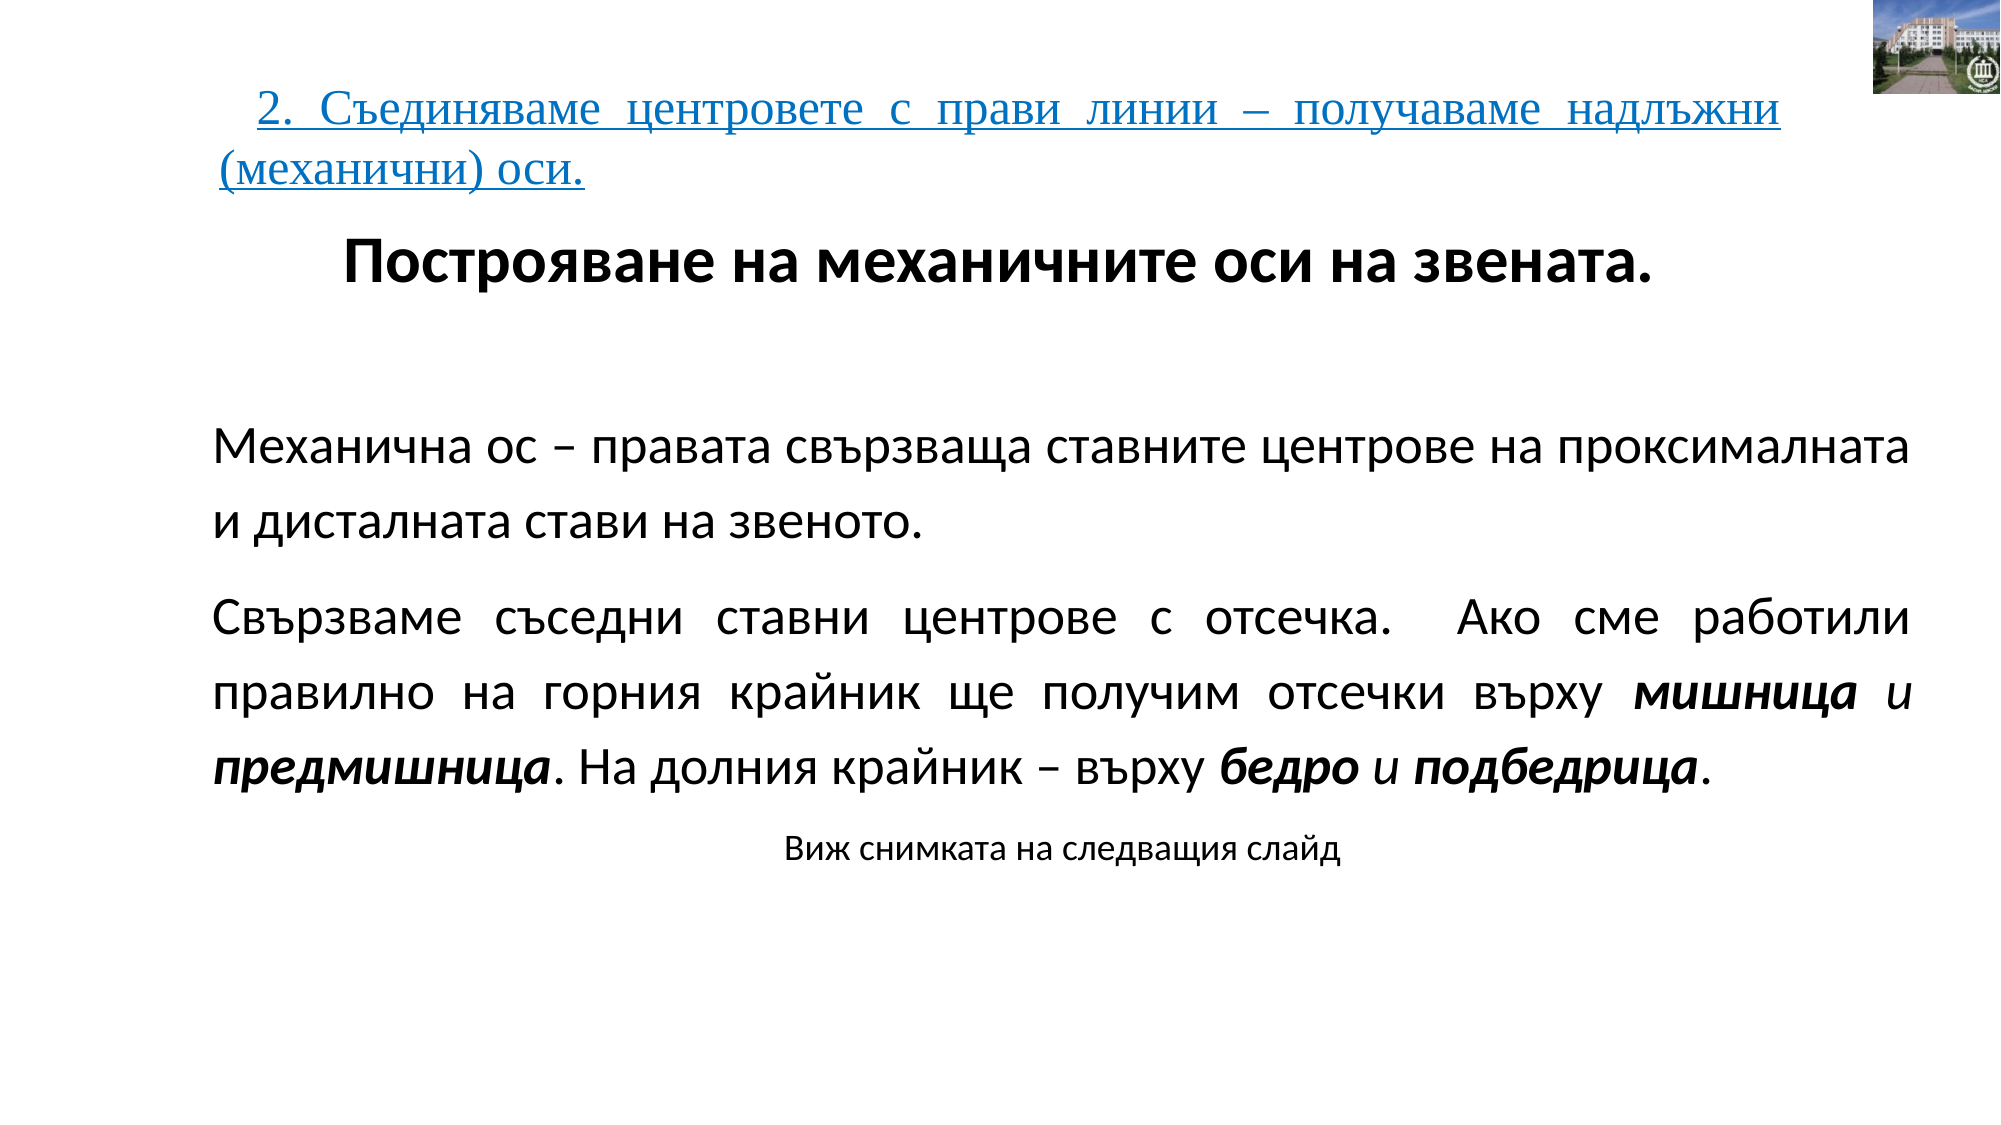

2. Съединяваме центровете с прави линии – получаваме надлъжни (механични) оси.
# Построяване на механичните оси на звената.
Механична ос – правата свързваща ставните центрове на проксималната и дисталната стави на звеното.
Свързваме съседни ставни центрове с отсечка. Ако сме работили правилно на горния крайник ще получим отсечки върху мишница и предмишница. На долния крайник – върху бедро и подбедрица.
Виж снимката на следващия слайд